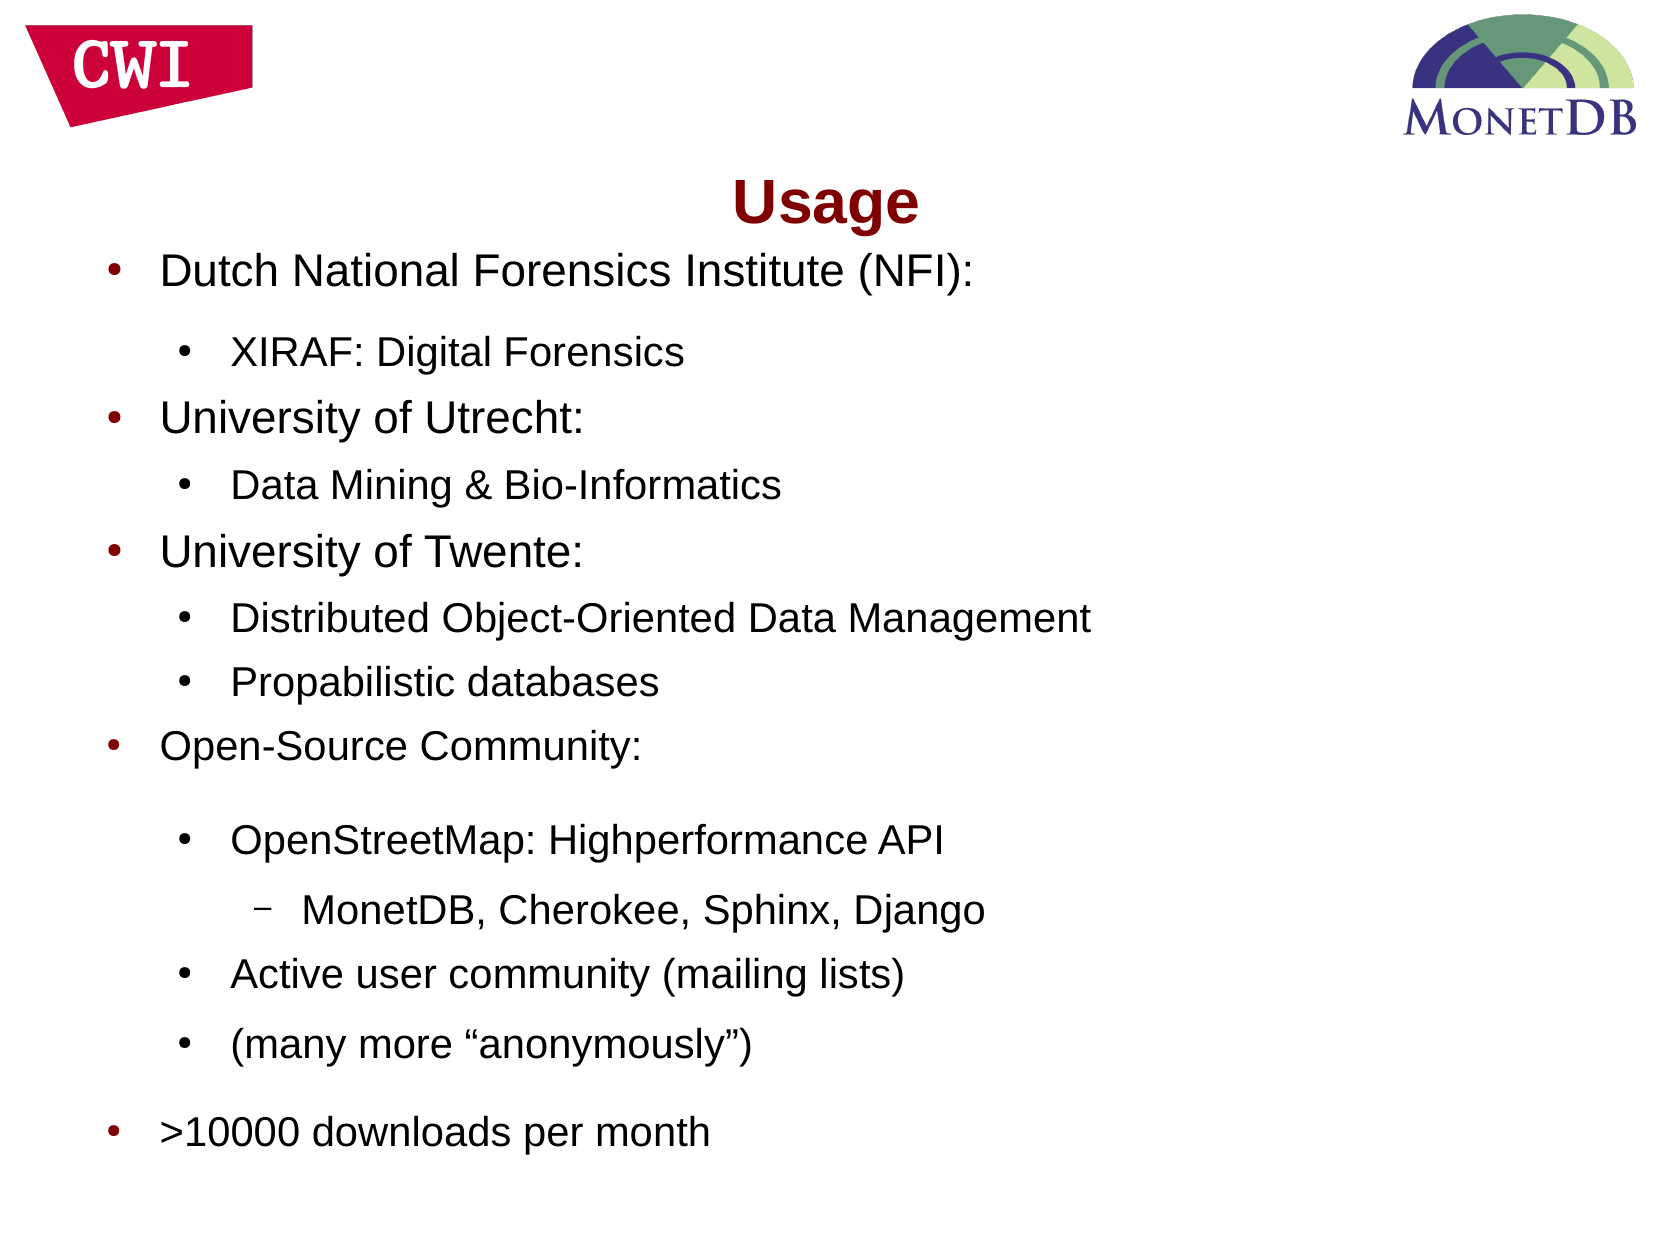

Usage
# Dutch National Forensics Institute (NFI):
XIRAF: Digital Forensics
University of Utrecht:
Data Mining & Bio-Informatics
University of Twente:
Distributed Object-Oriented Data Management
Propabilistic databases
Open-Source Community:
OpenStreetMap: Highperformance API
MonetDB, Cherokee, Sphinx, Django
Active user community (mailing lists)
(many more “anonymously”)
>10000 downloads per month